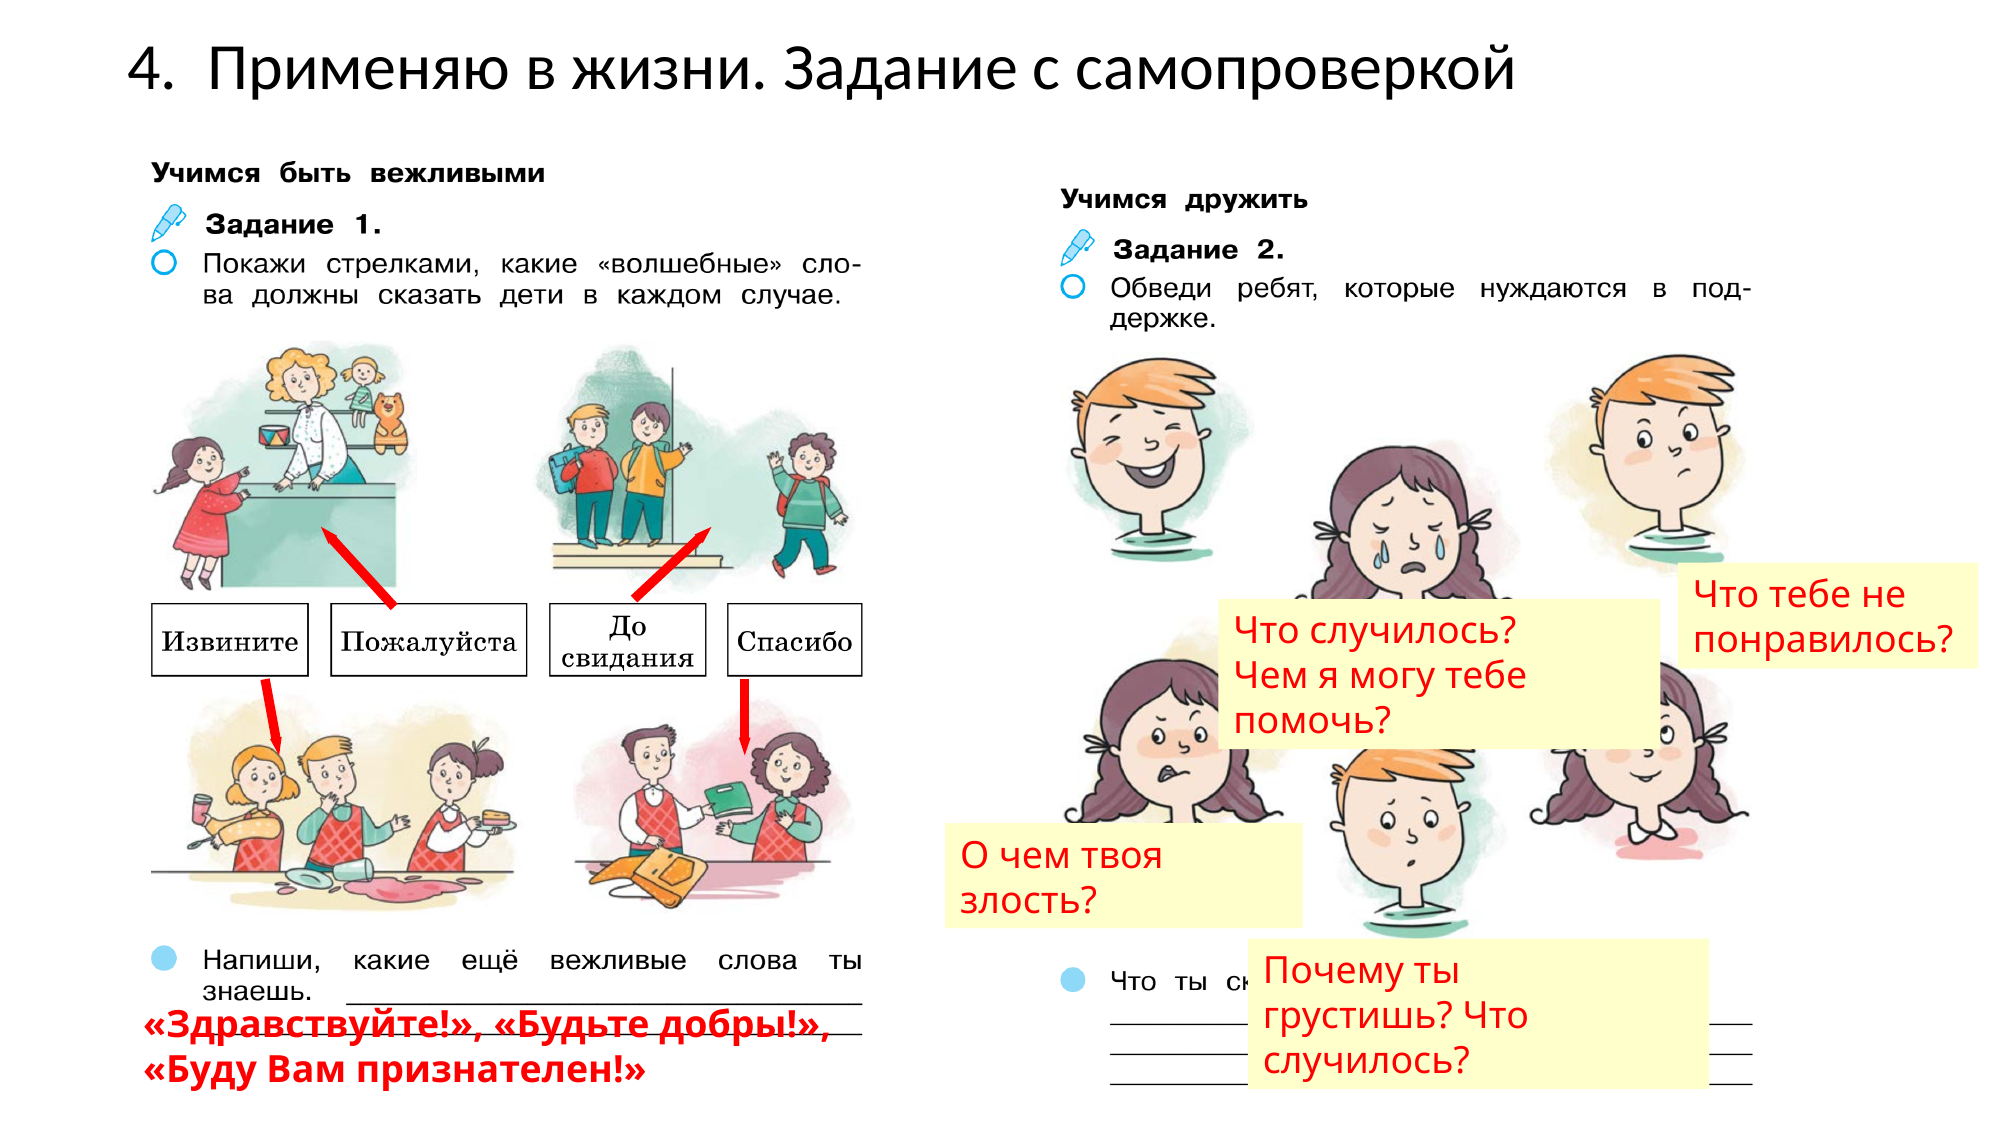

# 4. Применяю в жизни. Задание с самопроверкой
Что тебе не понравилось?
Что случилось?
Чем я могу тебе помочь?
О чем твоя злость?
Почему ты
грустишь? Что случилось?
«Здравствуйте!», «Будьте добры!»,
«Буду Вам признателен!»